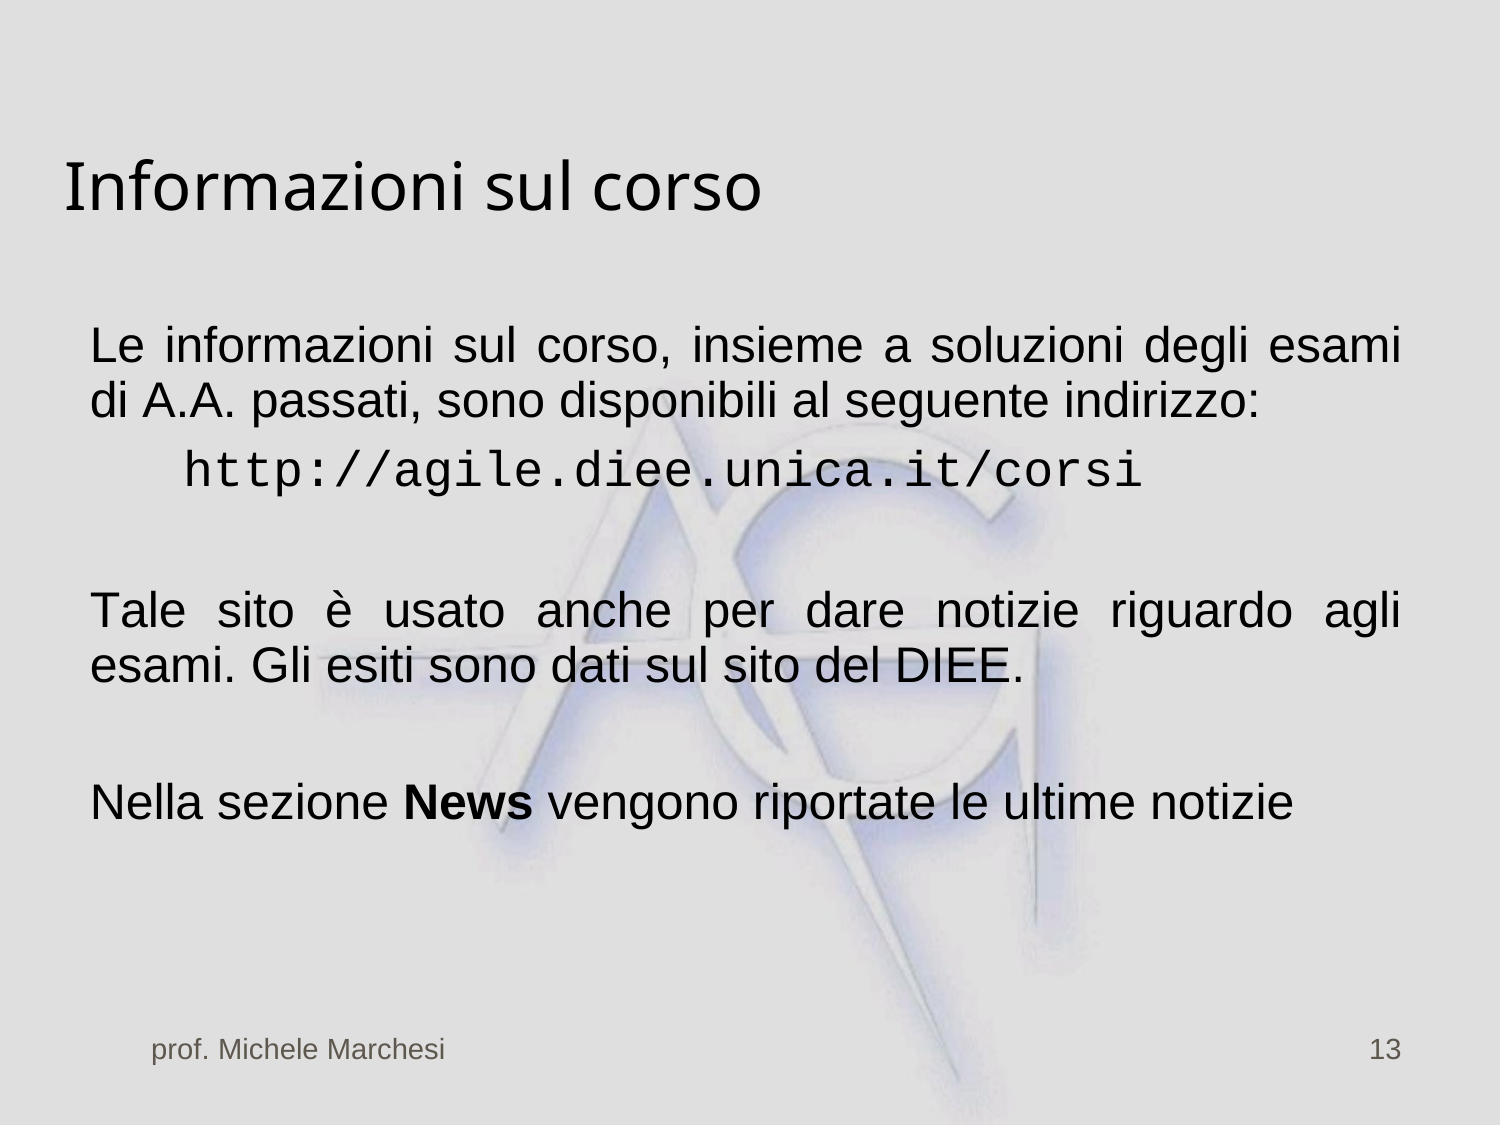

# Informazioni sul corso
Le informazioni sul corso, insieme a soluzioni degli esami di A.A. passati, sono disponibili al seguente indirizzo:
	http://agile.diee.unica.it/corsi
Tale sito è usato anche per dare notizie riguardo agli esami. Gli esiti sono dati sul sito del DIEE.
Nella sezione News vengono riportate le ultime notizie
© 2002 Giorgio Giacinto
13